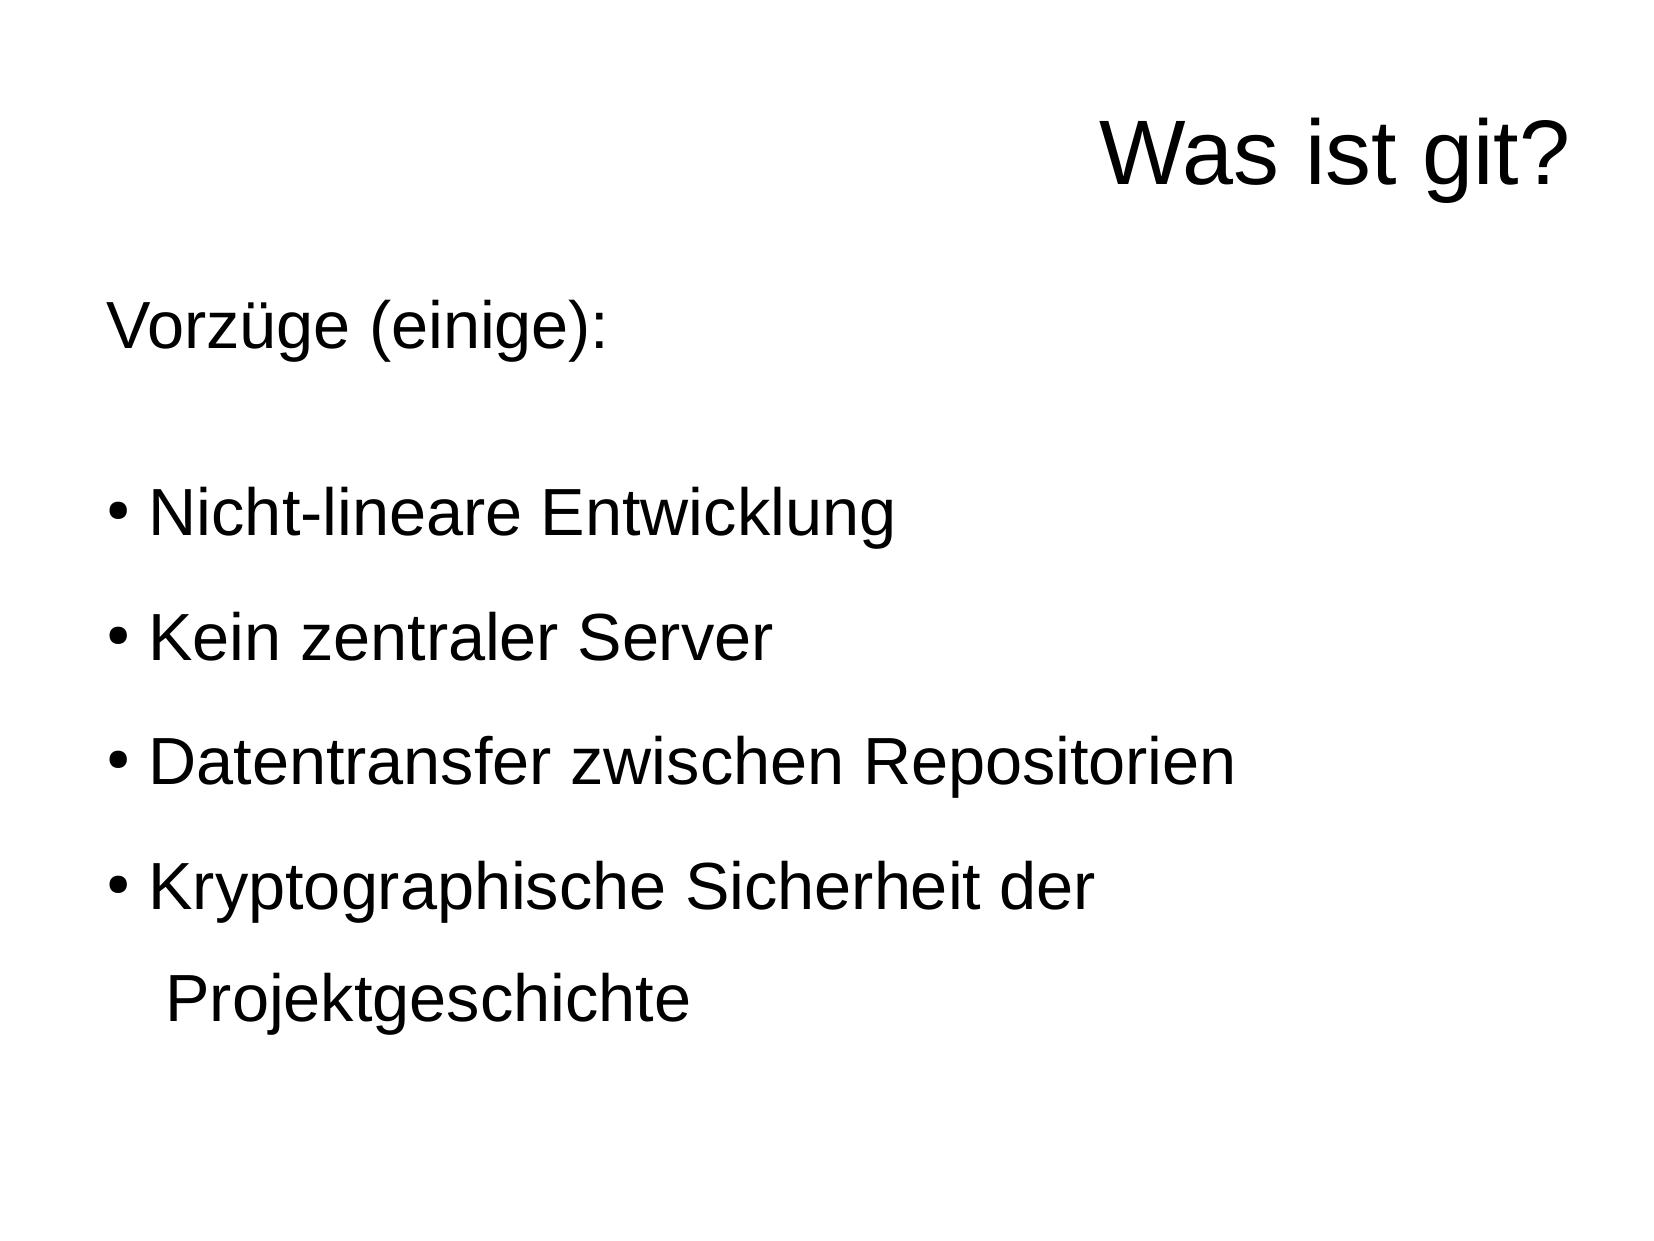

# Was ist git?
Vorzüge (einige):
 Nicht-lineare Entwicklung
 Kein zentraler Server
 Datentransfer zwischen Repositorien
 Kryptographische Sicherheit der Projektgeschichte